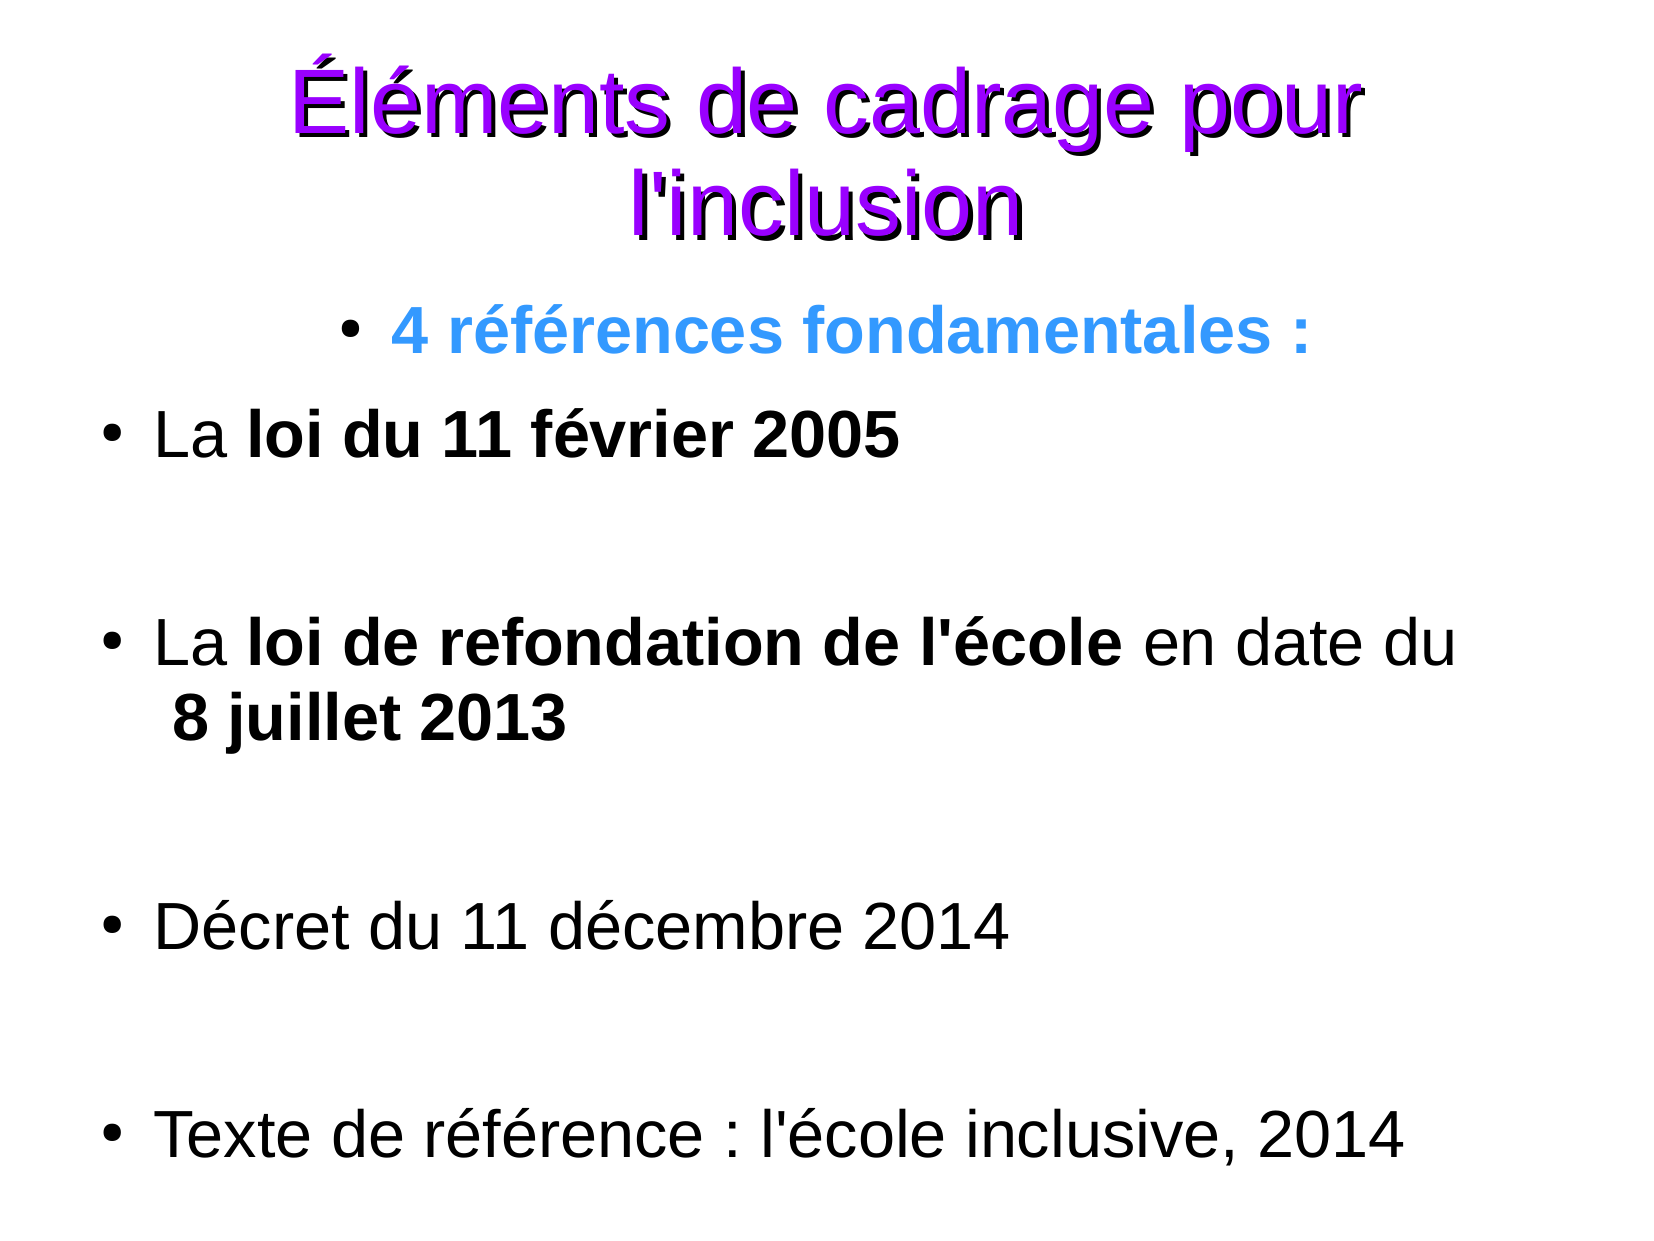

# Éléments de cadrage pour l'inclusion
4 références fondamentales :
La loi du 11 février 2005
La loi de refondation de l'école en date du 8 juillet 2013
Décret du 11 décembre 2014
Texte de référence : l'école inclusive, 2014